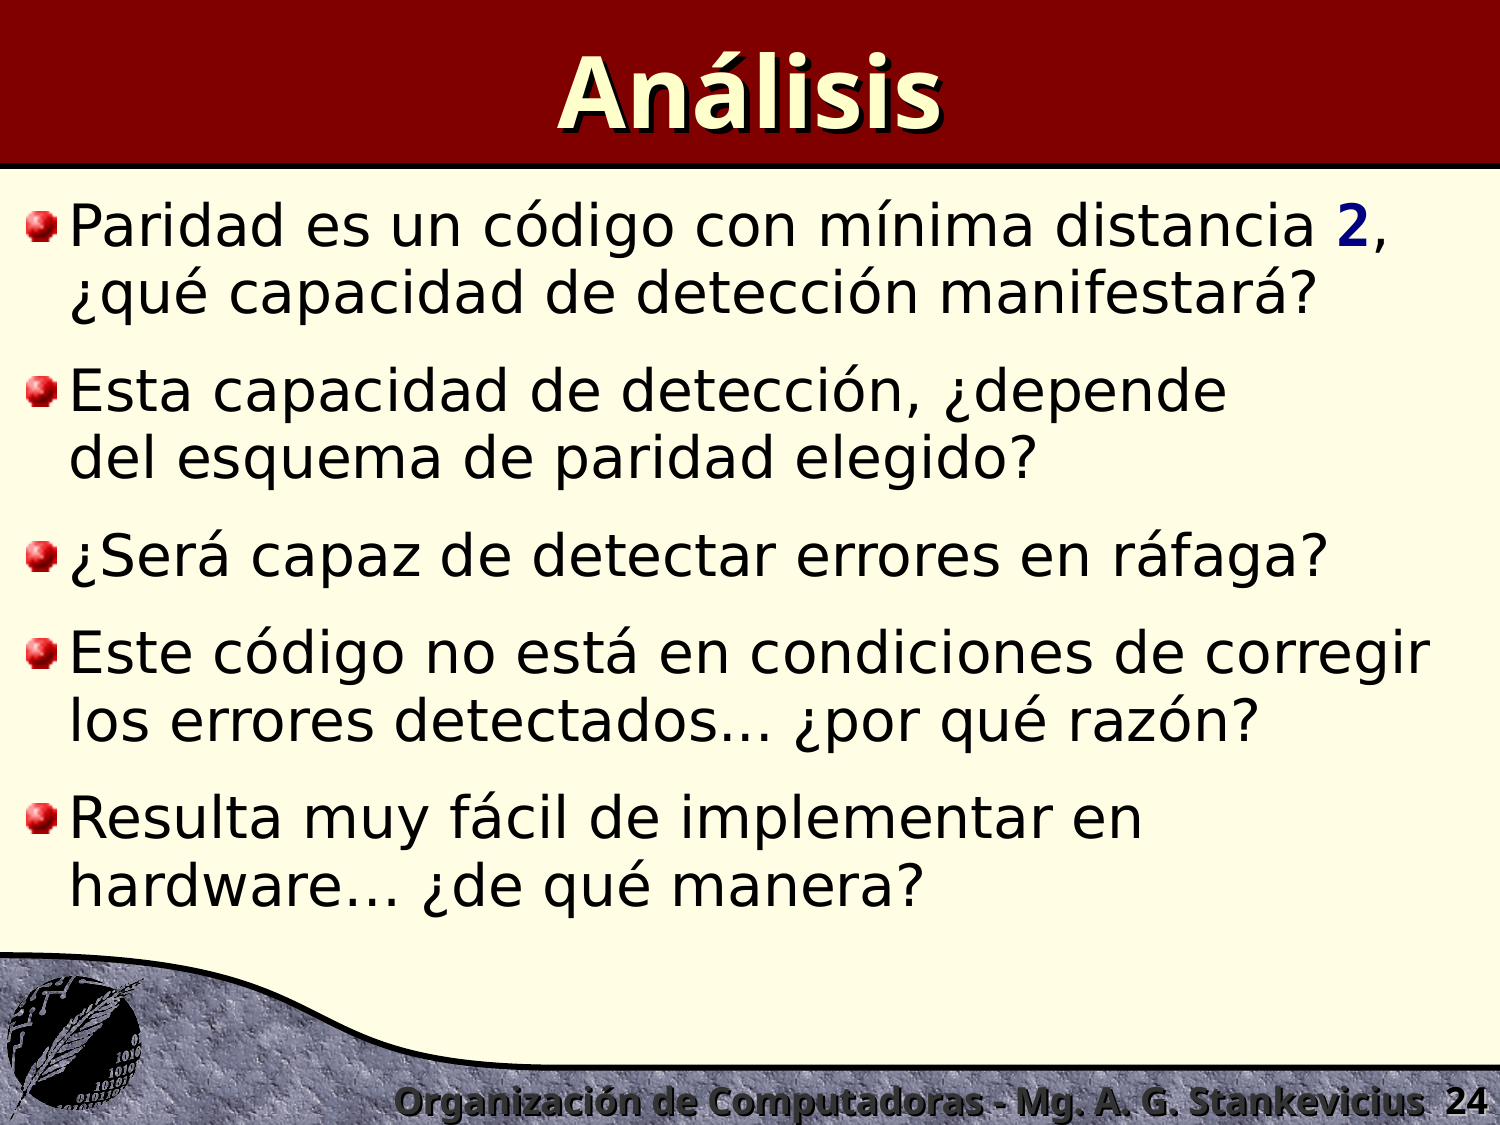

# Análisis
Paridad es un código con mínima distancia 2, ¿qué capacidad de detección manifestará?
Esta capacidad de detección, ¿depende
del esquema de paridad elegido?
¿Será capaz de detectar errores en ráfaga?
Este código no está en condiciones de corregir los errores detectados... ¿por qué razón?
Resulta muy fácil de implementar en hardware… ¿de qué manera?
24